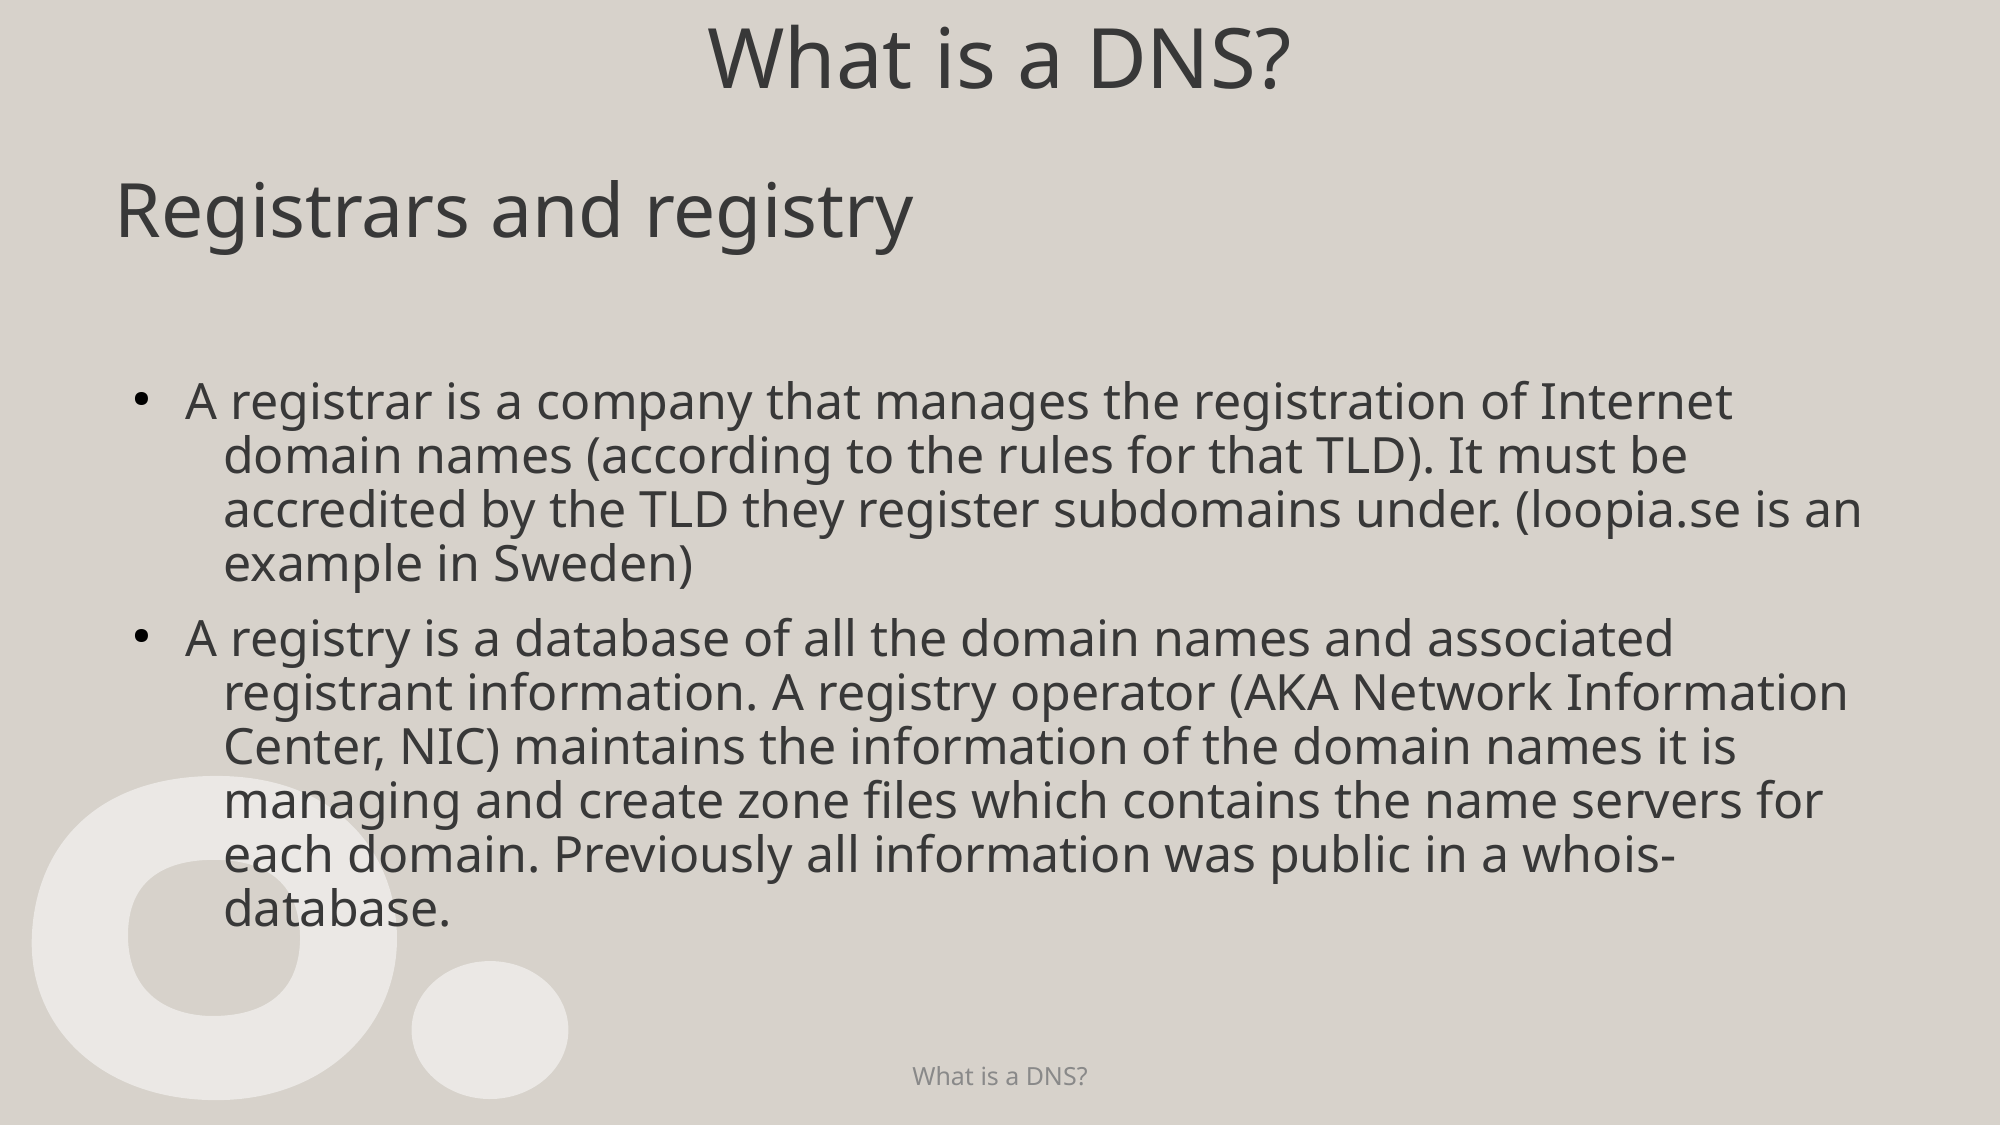

What is a DNS?
# Registrars and registry
A registrar is a company that manages the registration of Internet domain names (according to the rules for that TLD). It must be accredited by the TLD they register subdomains under. (loopia.se is an example in Sweden)
A registry is a database of all the domain names and associated registrant information. A registry operator (AKA Network Information Center, NIC) maintains the information of the domain names it is managing and create zone files which contains the name servers for each domain. Previously all information was public in a whois-database.
What is a DNS?